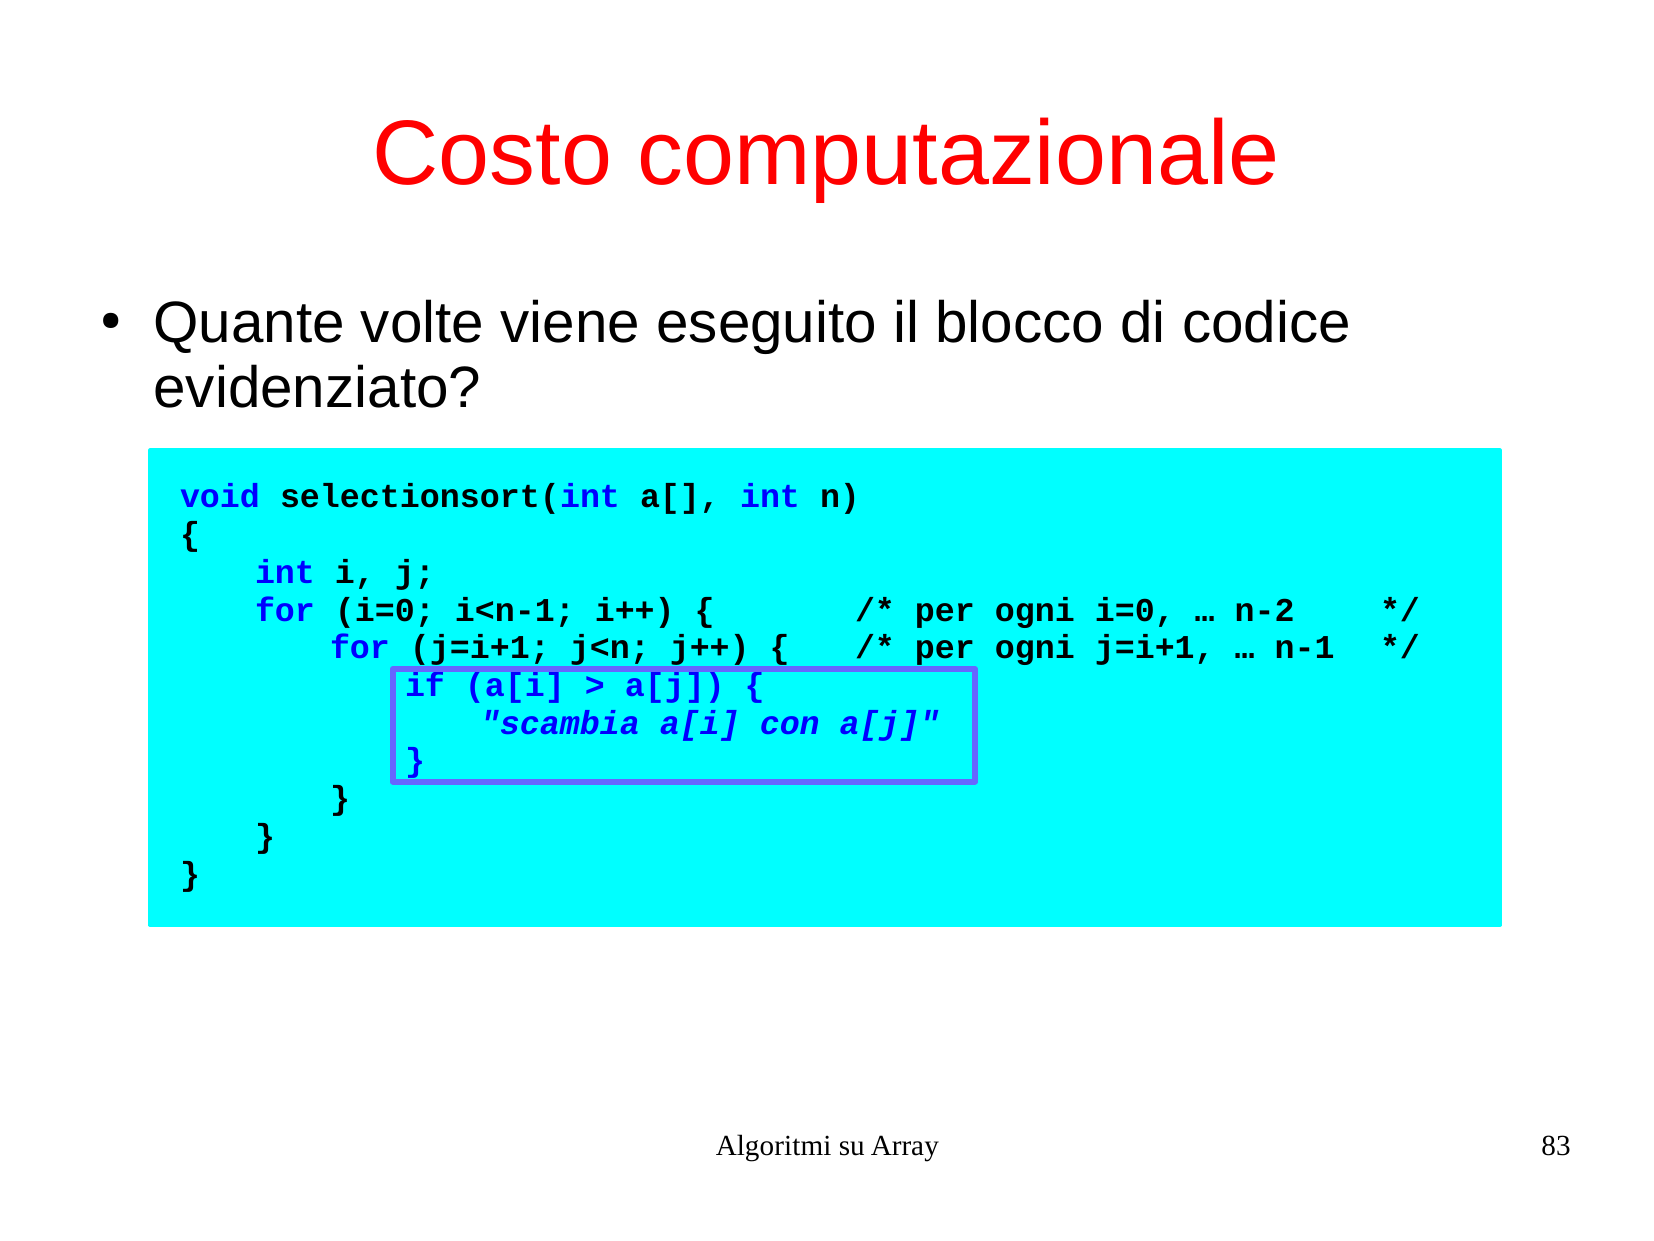

# Costo computazionale
Quante volte viene eseguito il blocco di codice evidenziato?
void selectionsort(int a[], int n)
{
	int i, j;
	for (i=0; i<n-1; i++) { 		/* per ogni i=0, … n-2 	*/
		for (j=i+1; j<n; j++) { 	/* per ogni j=i+1, … n-1 	*/
			if (a[i] > a[j]) {
				"scambia a[i] con a[j]"
			}
		}
	}
}
Algoritmi su Array
83